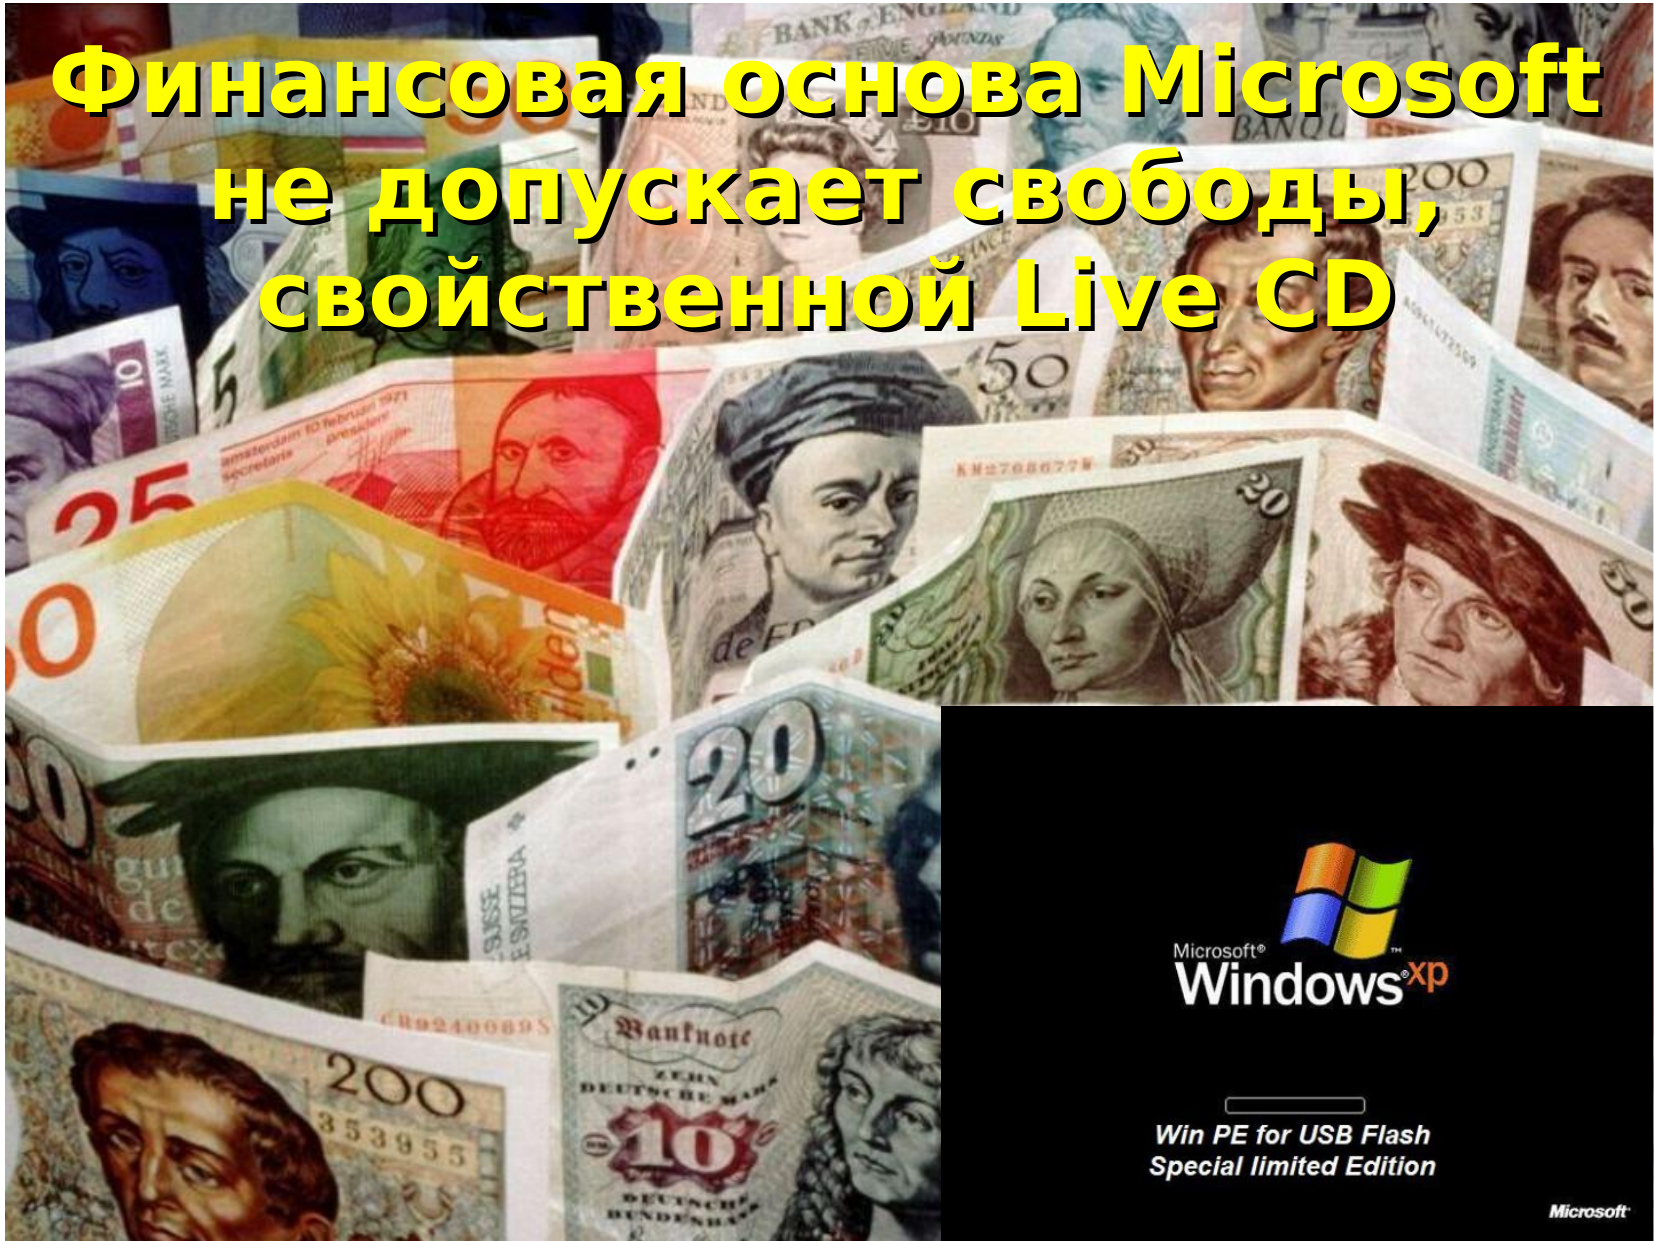

# Финансовая основа Microsoft не допускает свободы, свойственной Live CD